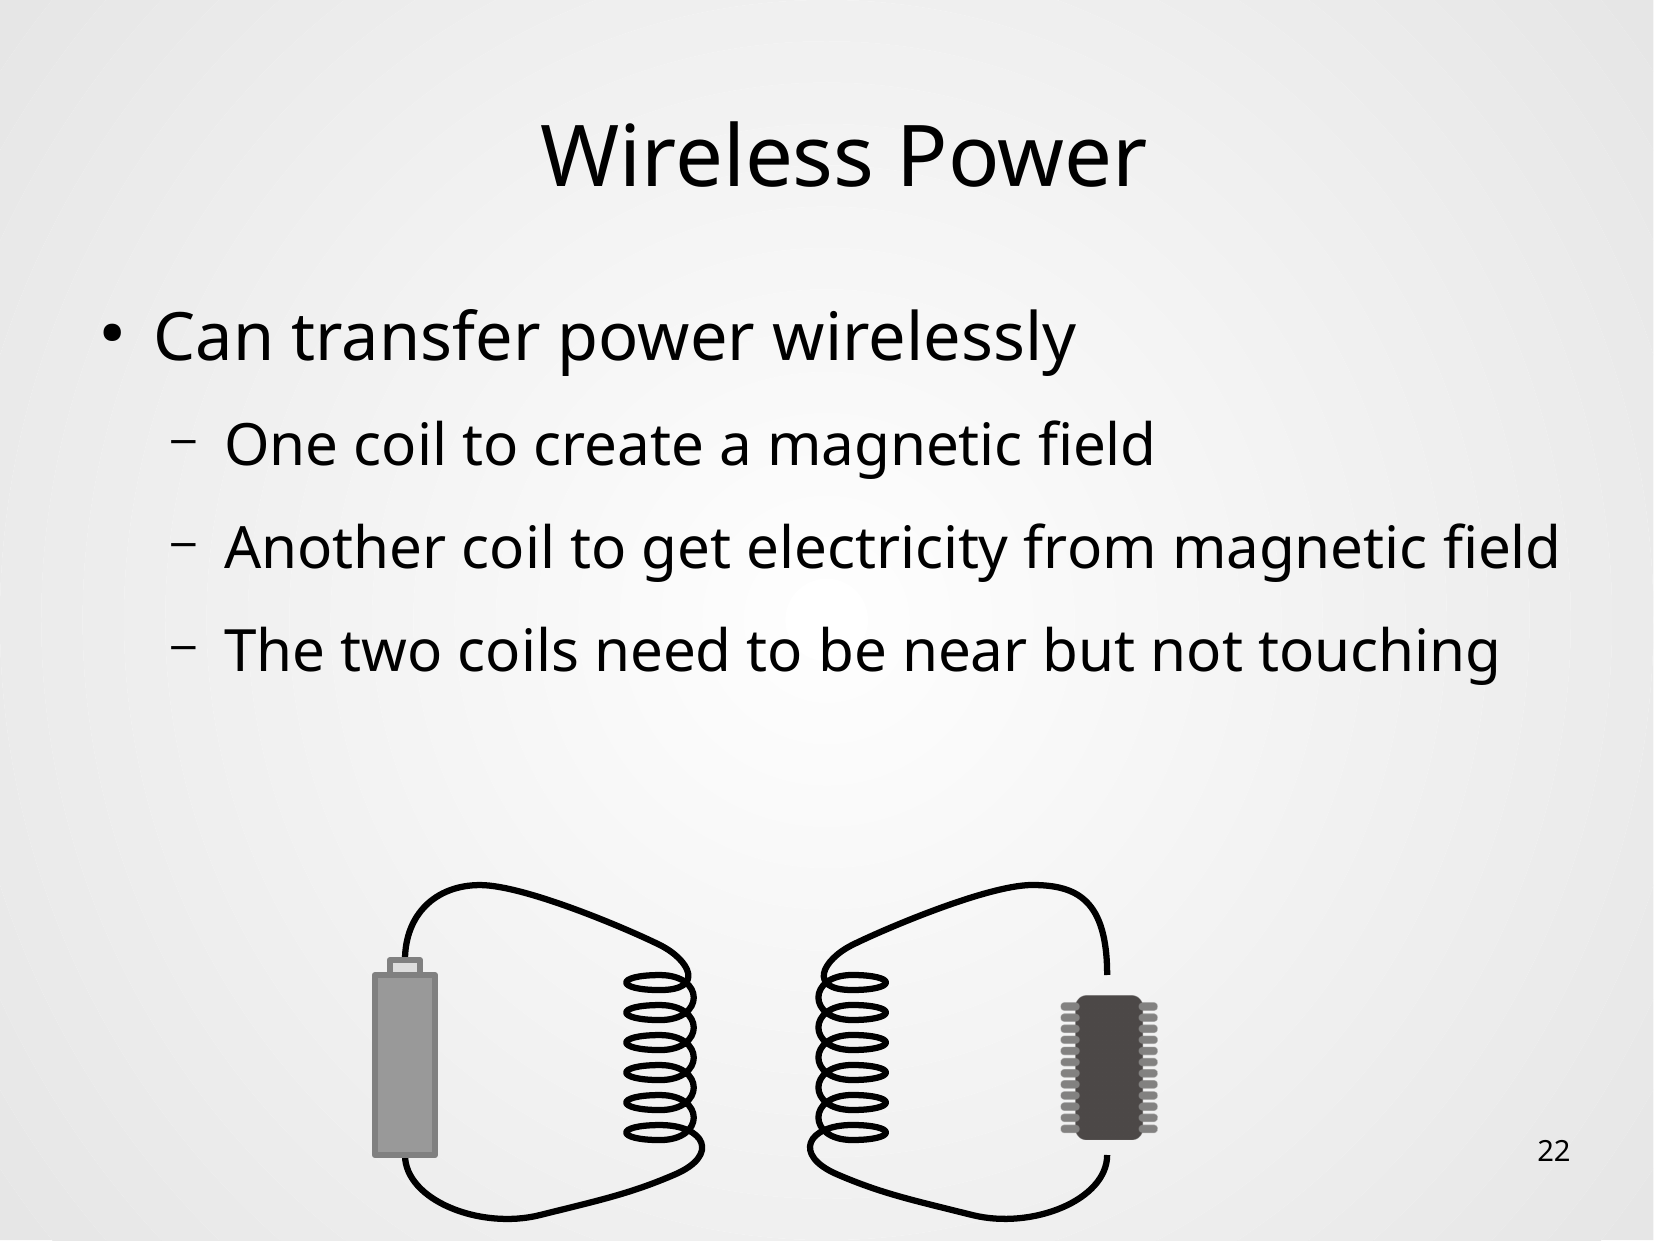

# Wireless Power
Can transfer power wirelessly
One coil to create a magnetic field
Another coil to get electricity from magnetic field
The two coils need to be near but not touching
22